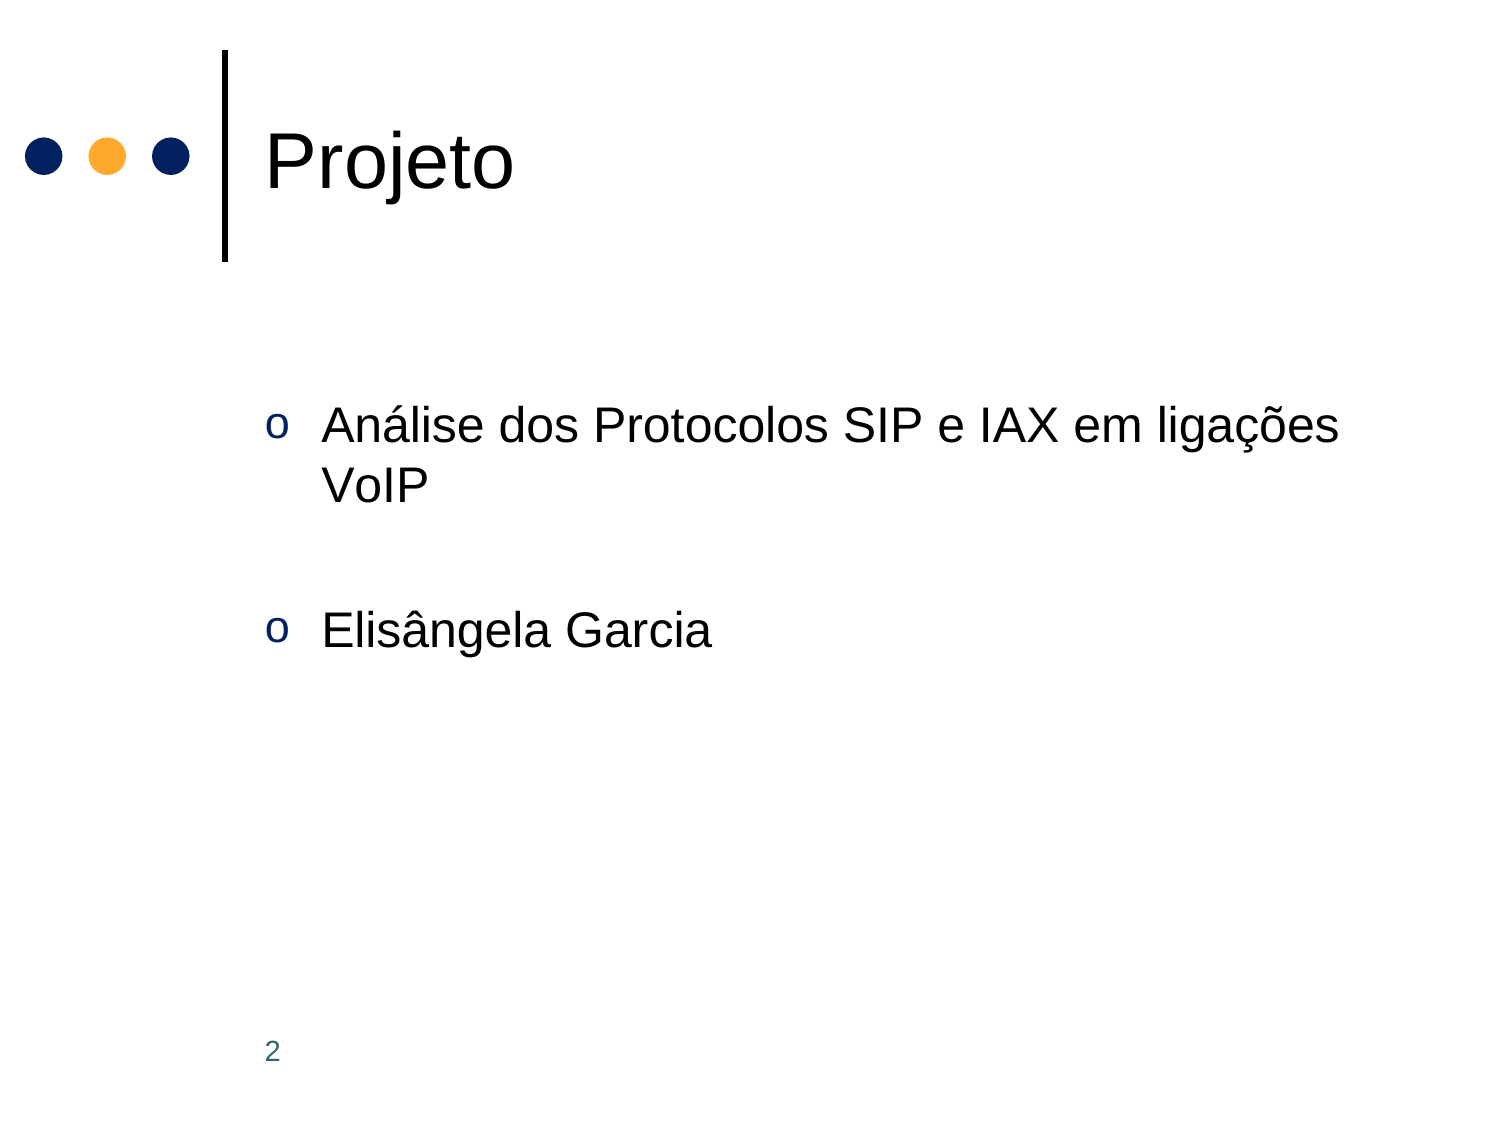

# Projeto
Análise dos Protocolos SIP e IAX em ligações VoIP
Elisângela Garcia